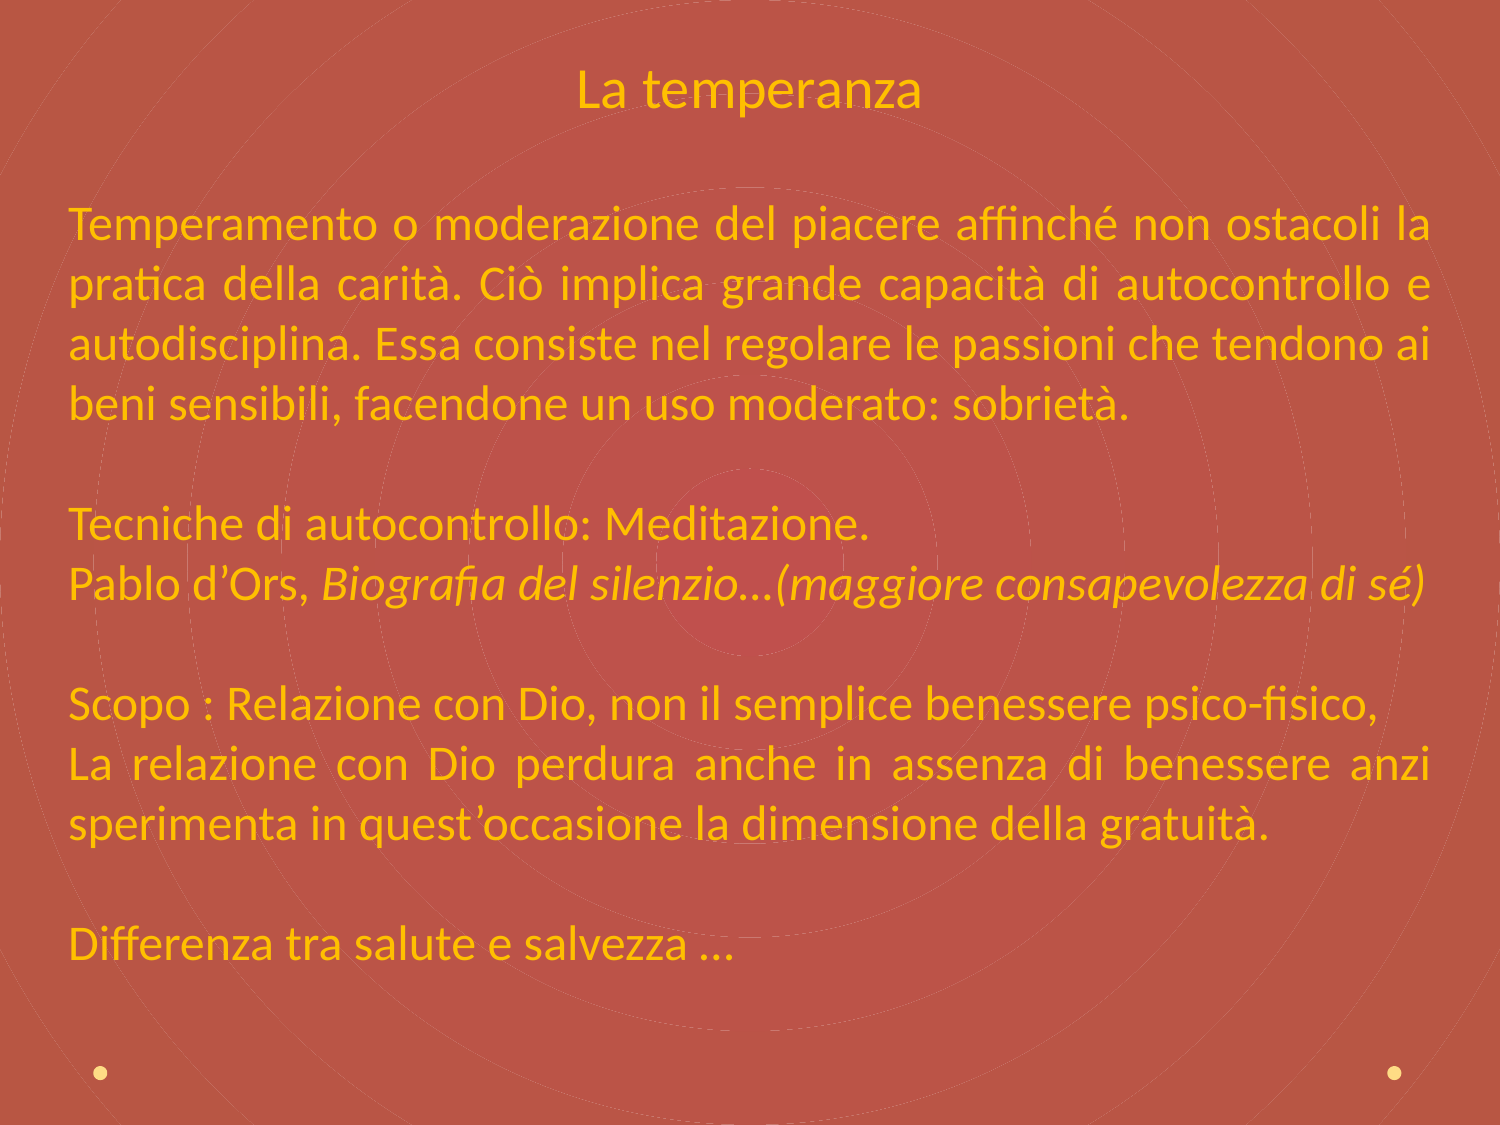

La temperanza
Temperamento o moderazione del piacere affinché non ostacoli la pratica della carità. Ciò implica grande capacità di autocontrollo e autodisciplina. Essa consiste nel regolare le passioni che tendono ai beni sensibili, facendone un uso moderato: sobrietà.
Tecniche di autocontrollo: Meditazione.
Pablo d’Ors, Biografia del silenzio…(maggiore consapevolezza di sé)
Scopo : Relazione con Dio, non il semplice benessere psico-fisico,
La relazione con Dio perdura anche in assenza di benessere anzi sperimenta in quest’occasione la dimensione della gratuità.
Differenza tra salute e salvezza …